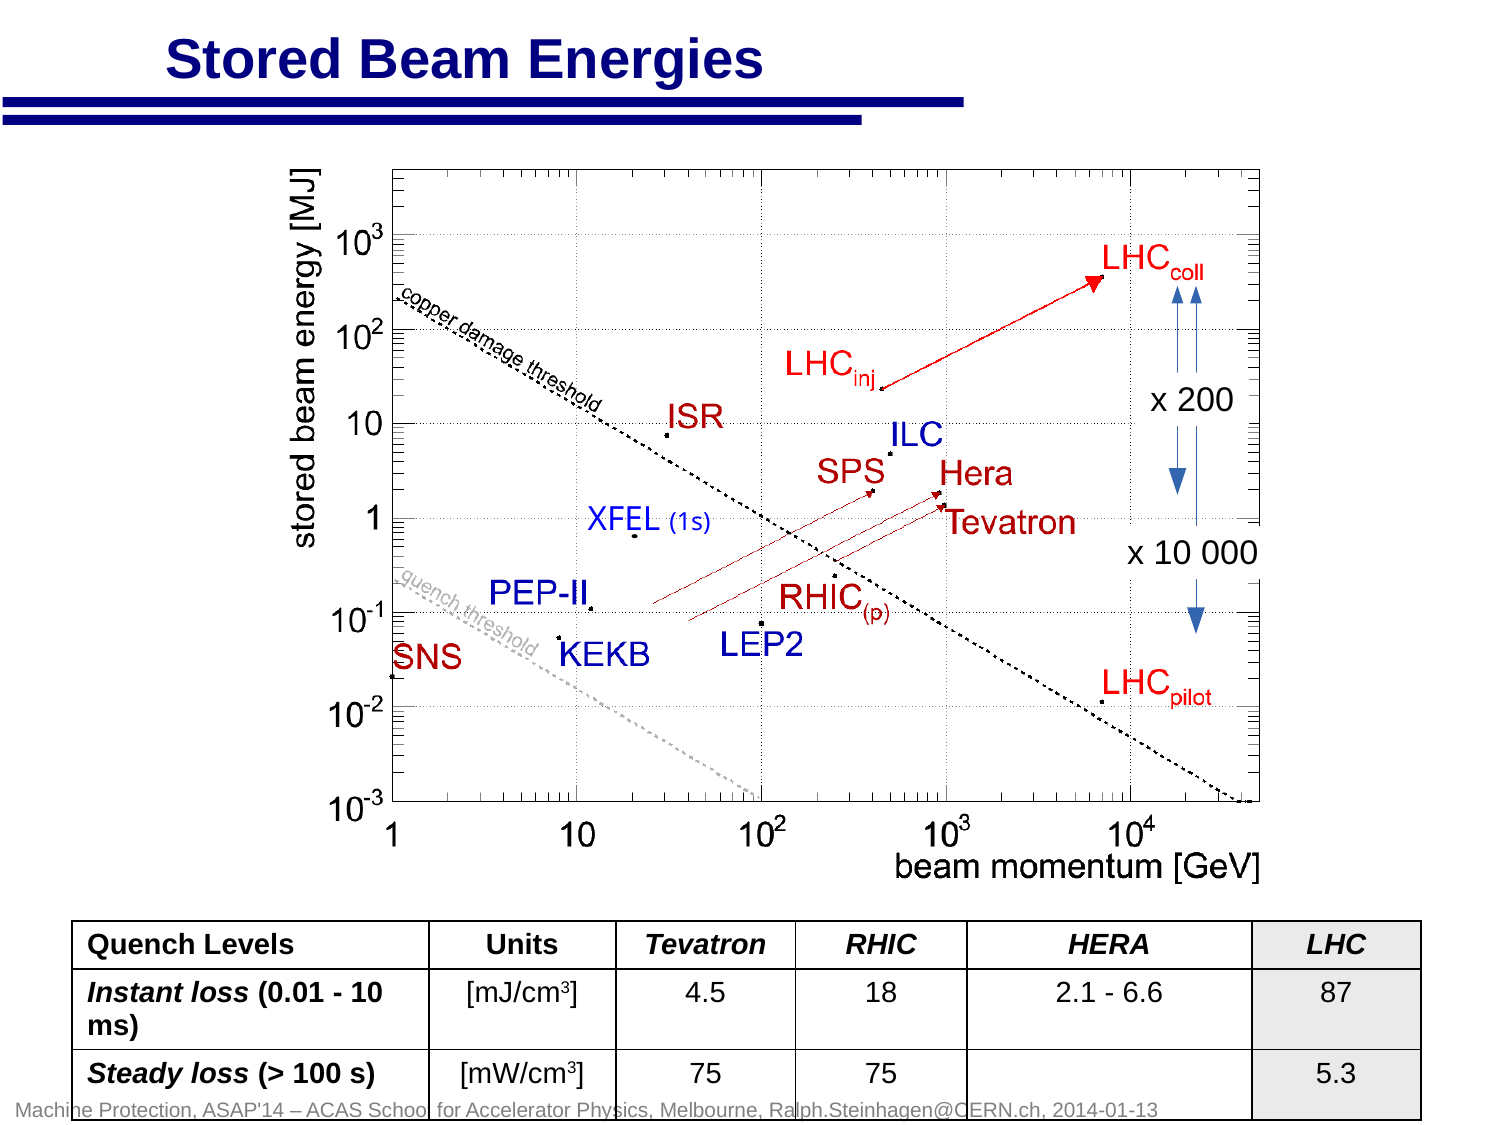

# Stored Beam Energies
x 200
XFEL (1s)
x 10 000
| Quench Levels | Units | Tevatron | RHIC | HERA | LHC |
| --- | --- | --- | --- | --- | --- |
| Instant loss (0.01 - 10 ms) | [mJ/cm3] | 4.5 | 18 | 2.1 - 6.6 | 87 |
| Steady loss (> 100 s) | [mW/cm3] | 75 | 75 | | 5.3 |